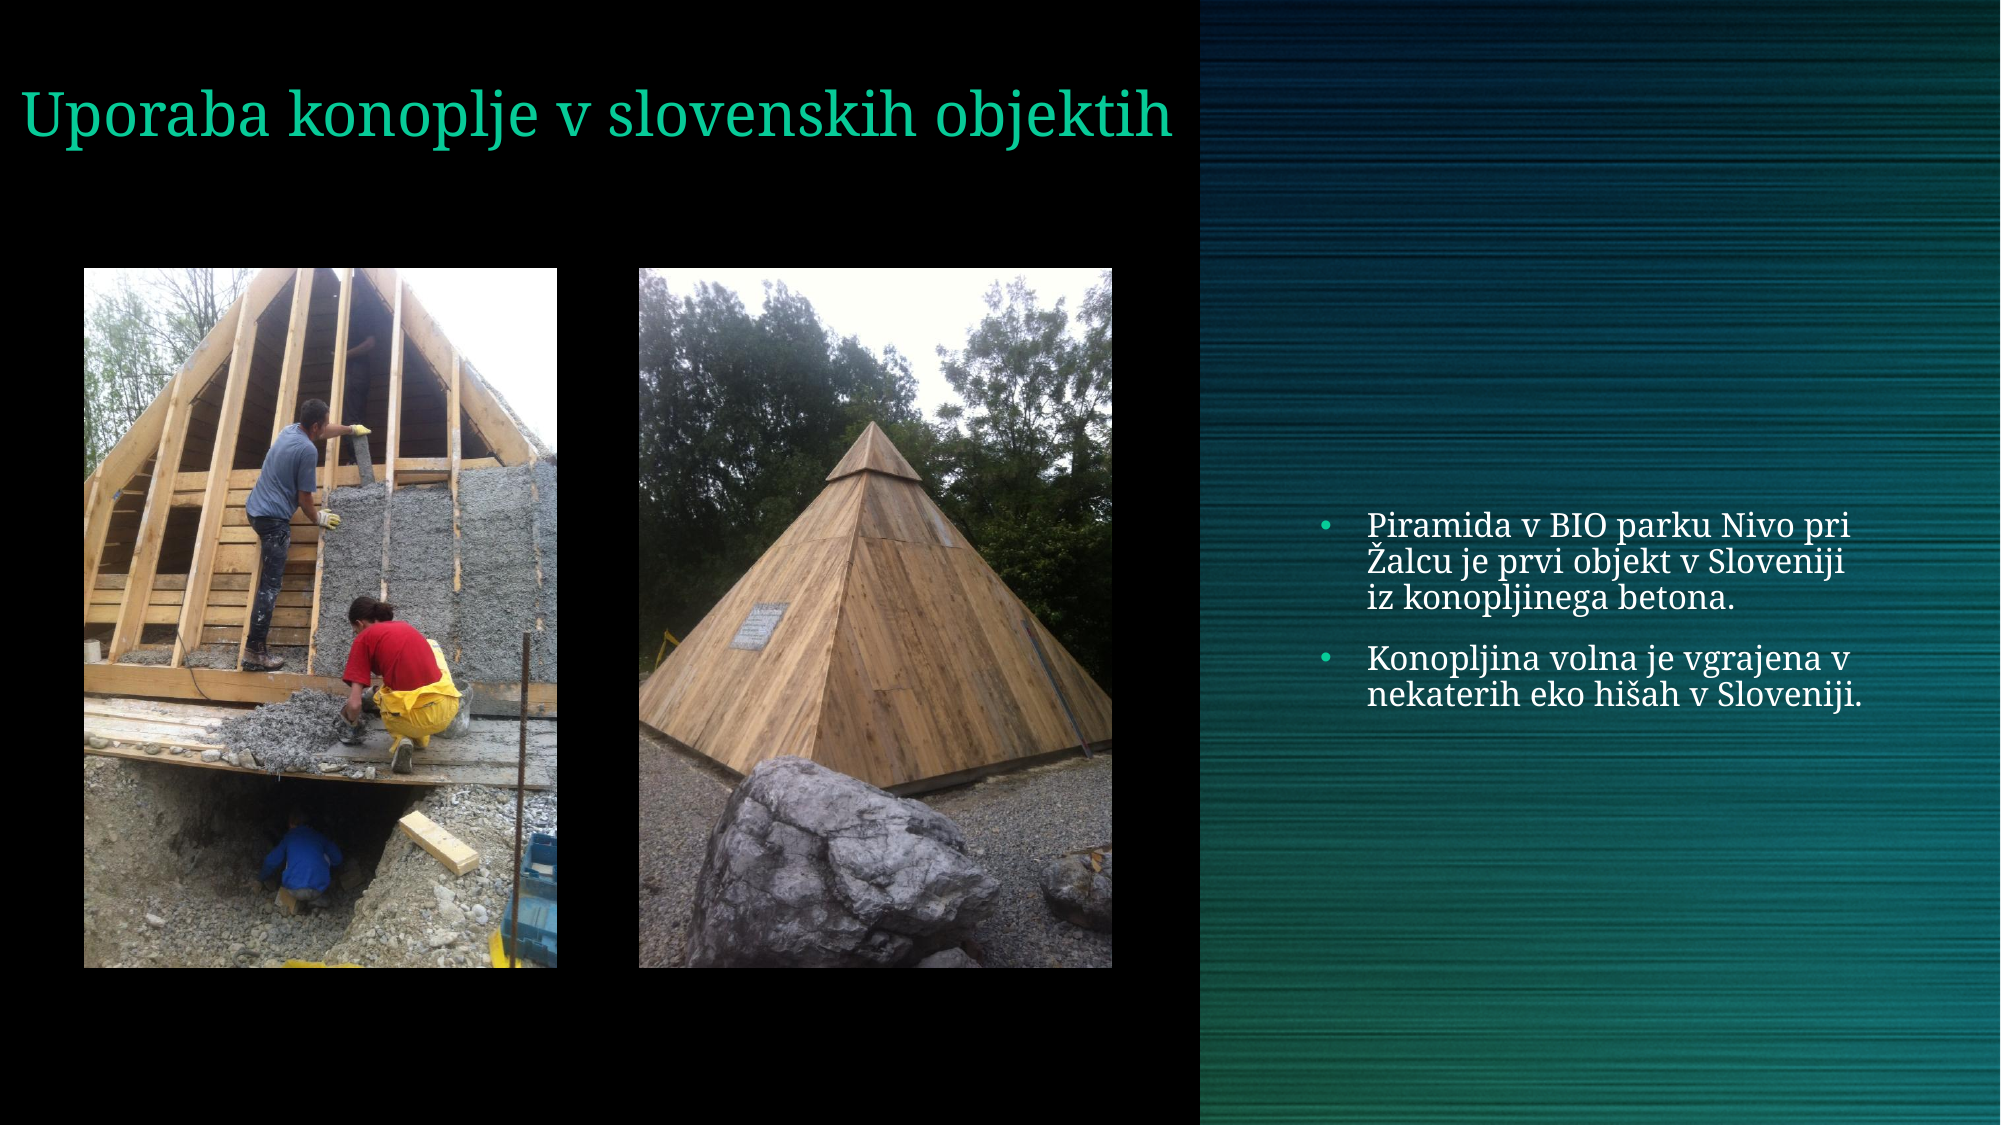

# Uporaba konoplje v slovenskih objektih
Piramida v BIO parku Nivo pri Žalcu je prvi objekt v Sloveniji iz konopljinega betona.
Konopljina volna je vgrajena v nekaterih eko hišah v Sloveniji.